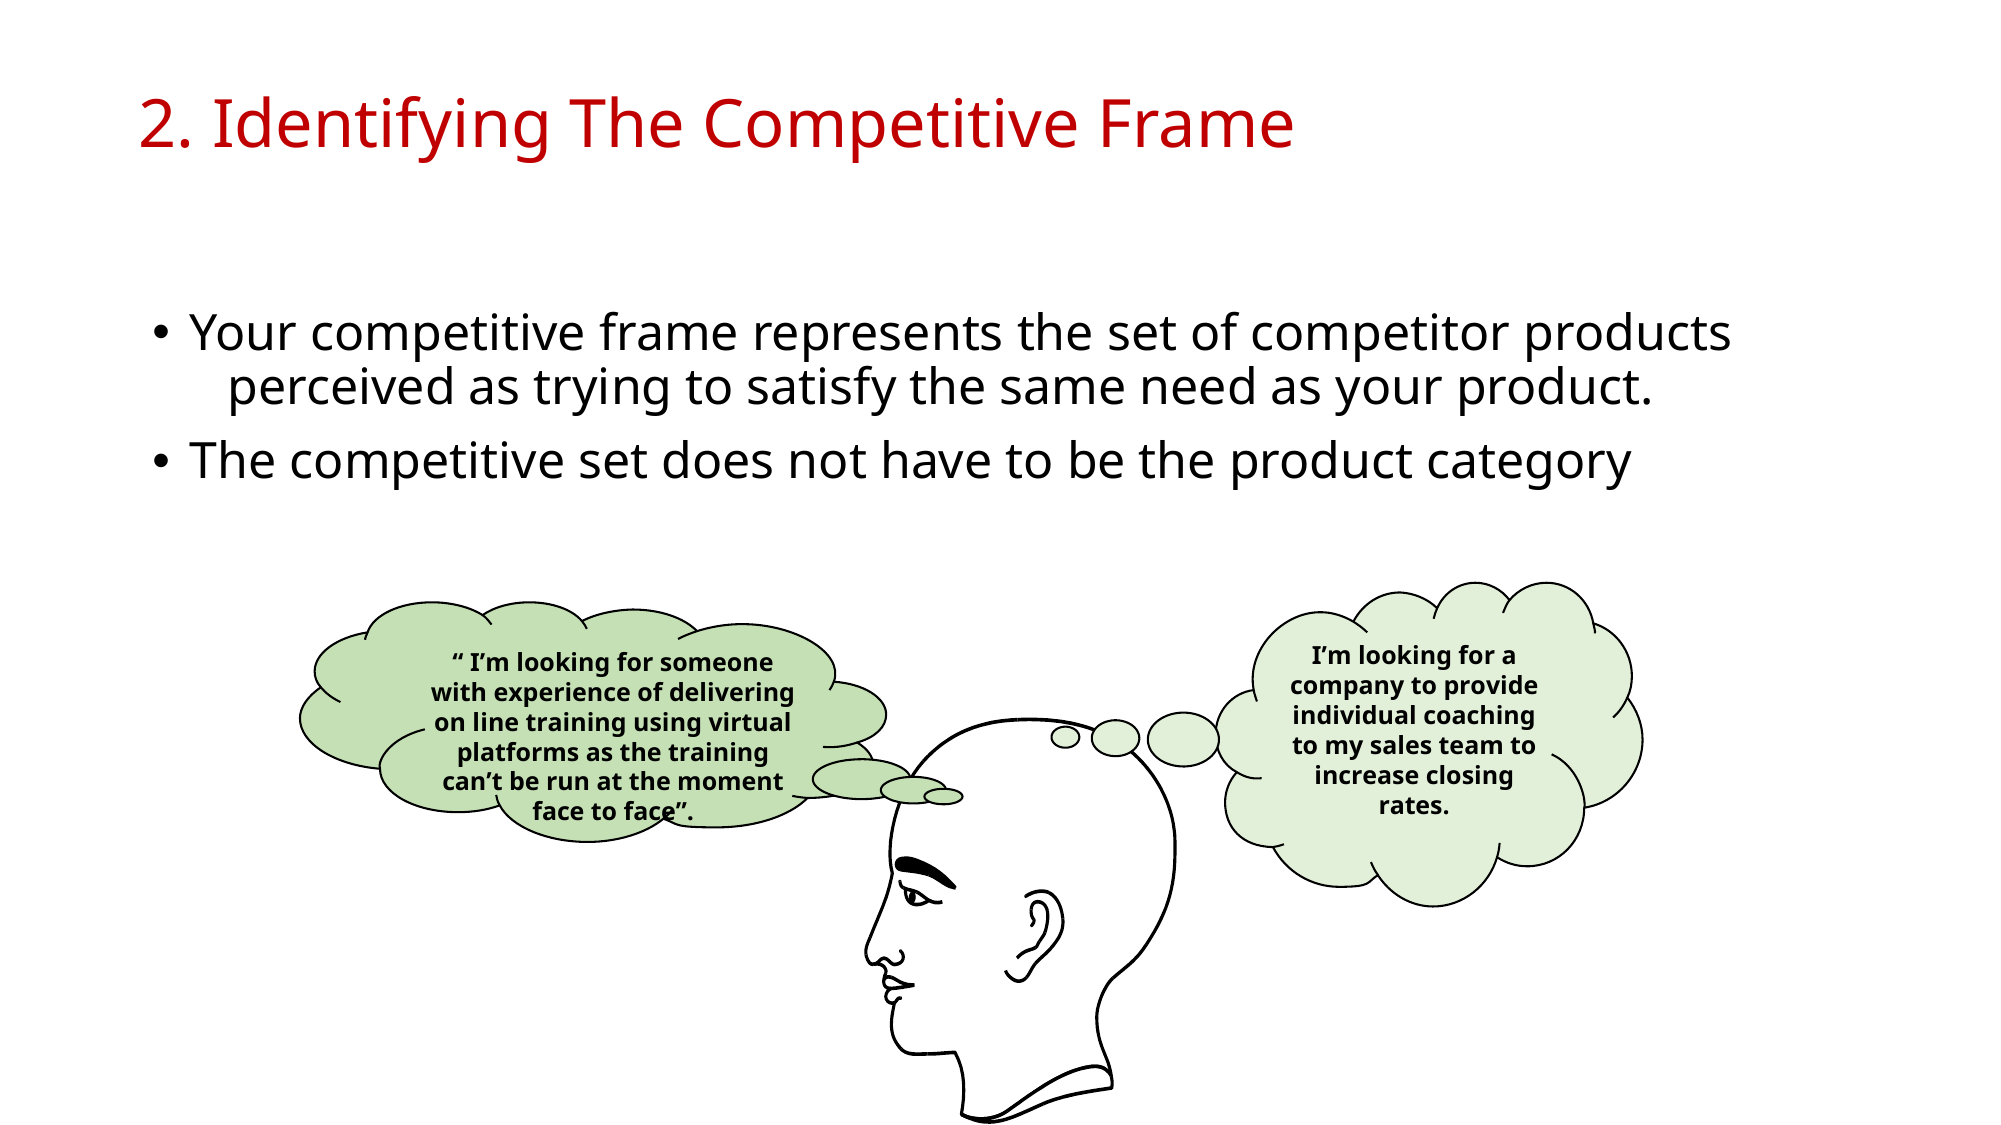

# 2. Identifying The Competitive Frame
Your competitive frame represents the set of competitor products perceived as trying to satisfy the same need as your product.
The competitive set does not have to be the product category
I’m looking for a company to provide individual coaching to my sales team to increase closing rates.
“ I’m looking for someone with experience of delivering on line training using virtual platforms as the training can’t be run at the moment face to face”.